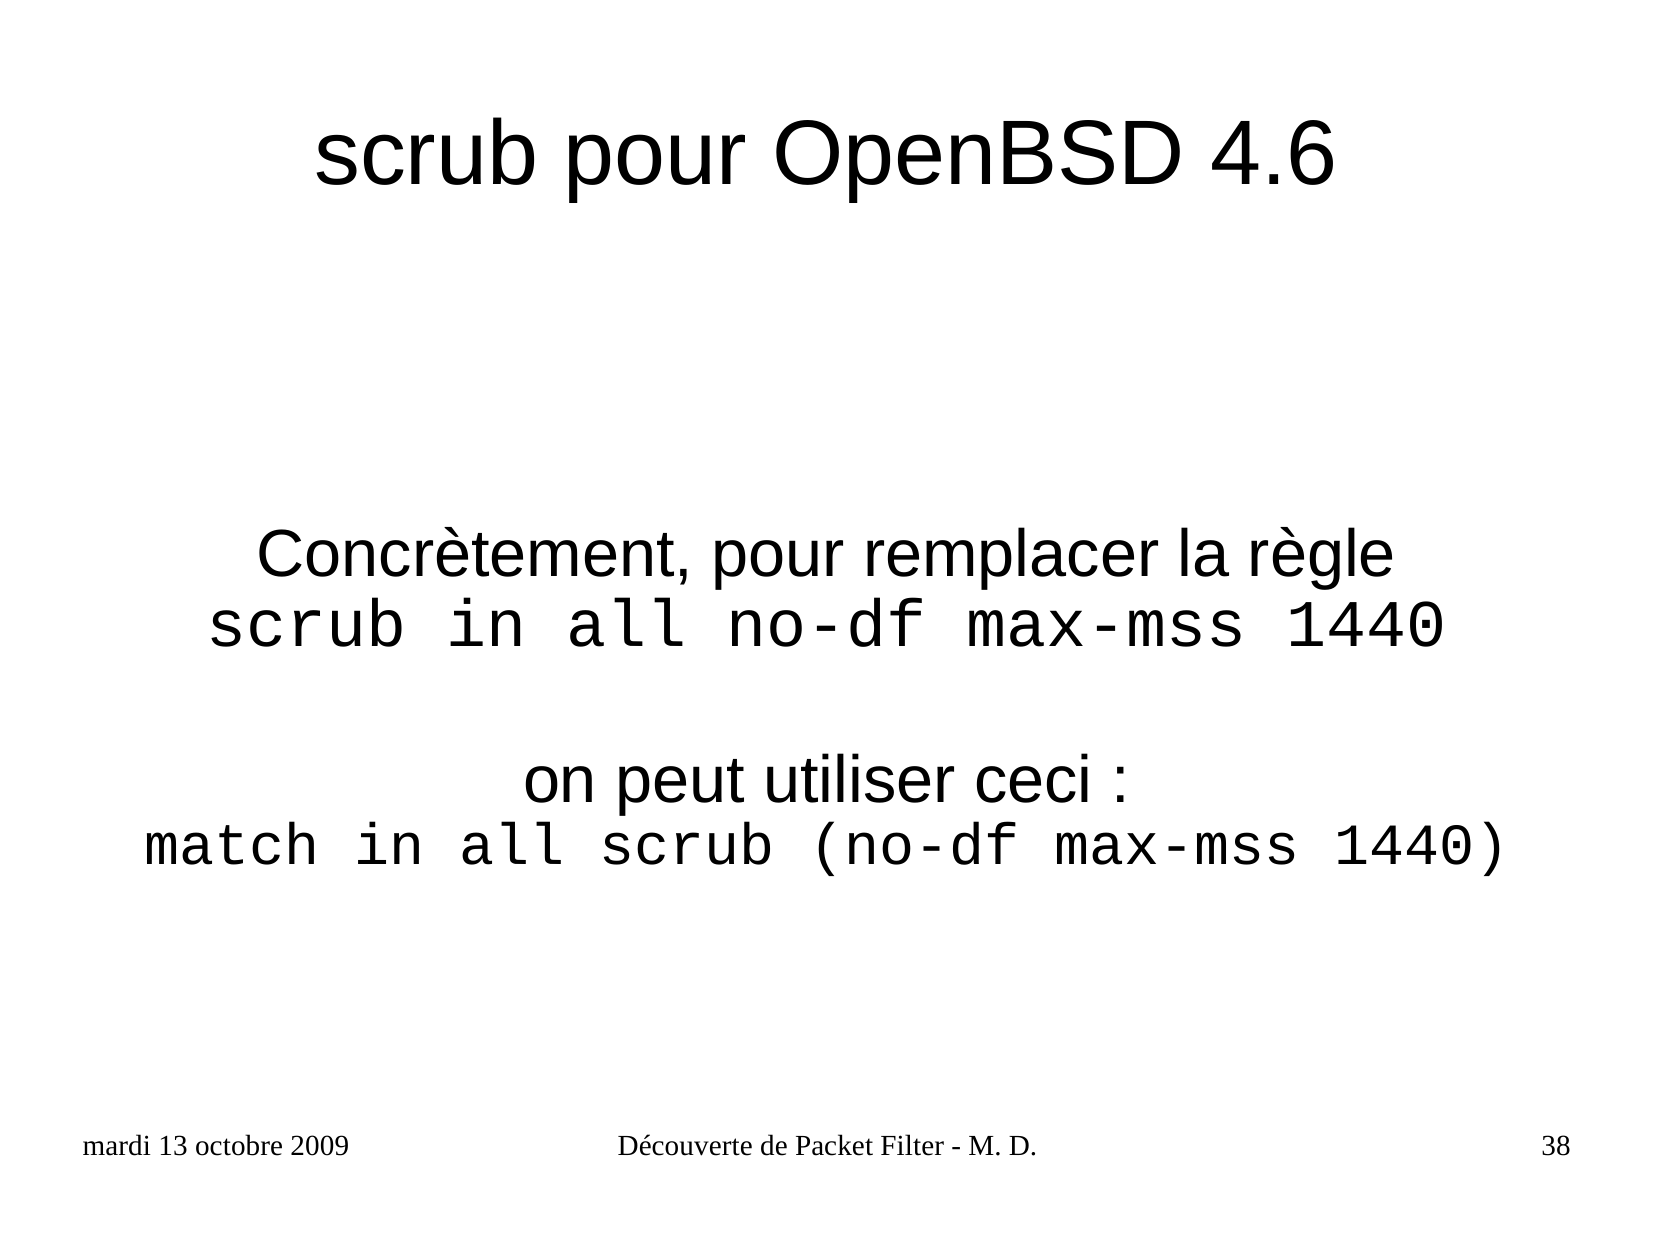

# scrub pour OpenBSD 4.6
Concrètement, pour remplacer la règle
scrub in all no-df max-mss 1440
on peut utiliser ceci :
match in all scrub (no-df max-mss 1440)
mardi 13 octobre 2009
Découverte de Packet Filter - M. D.
38